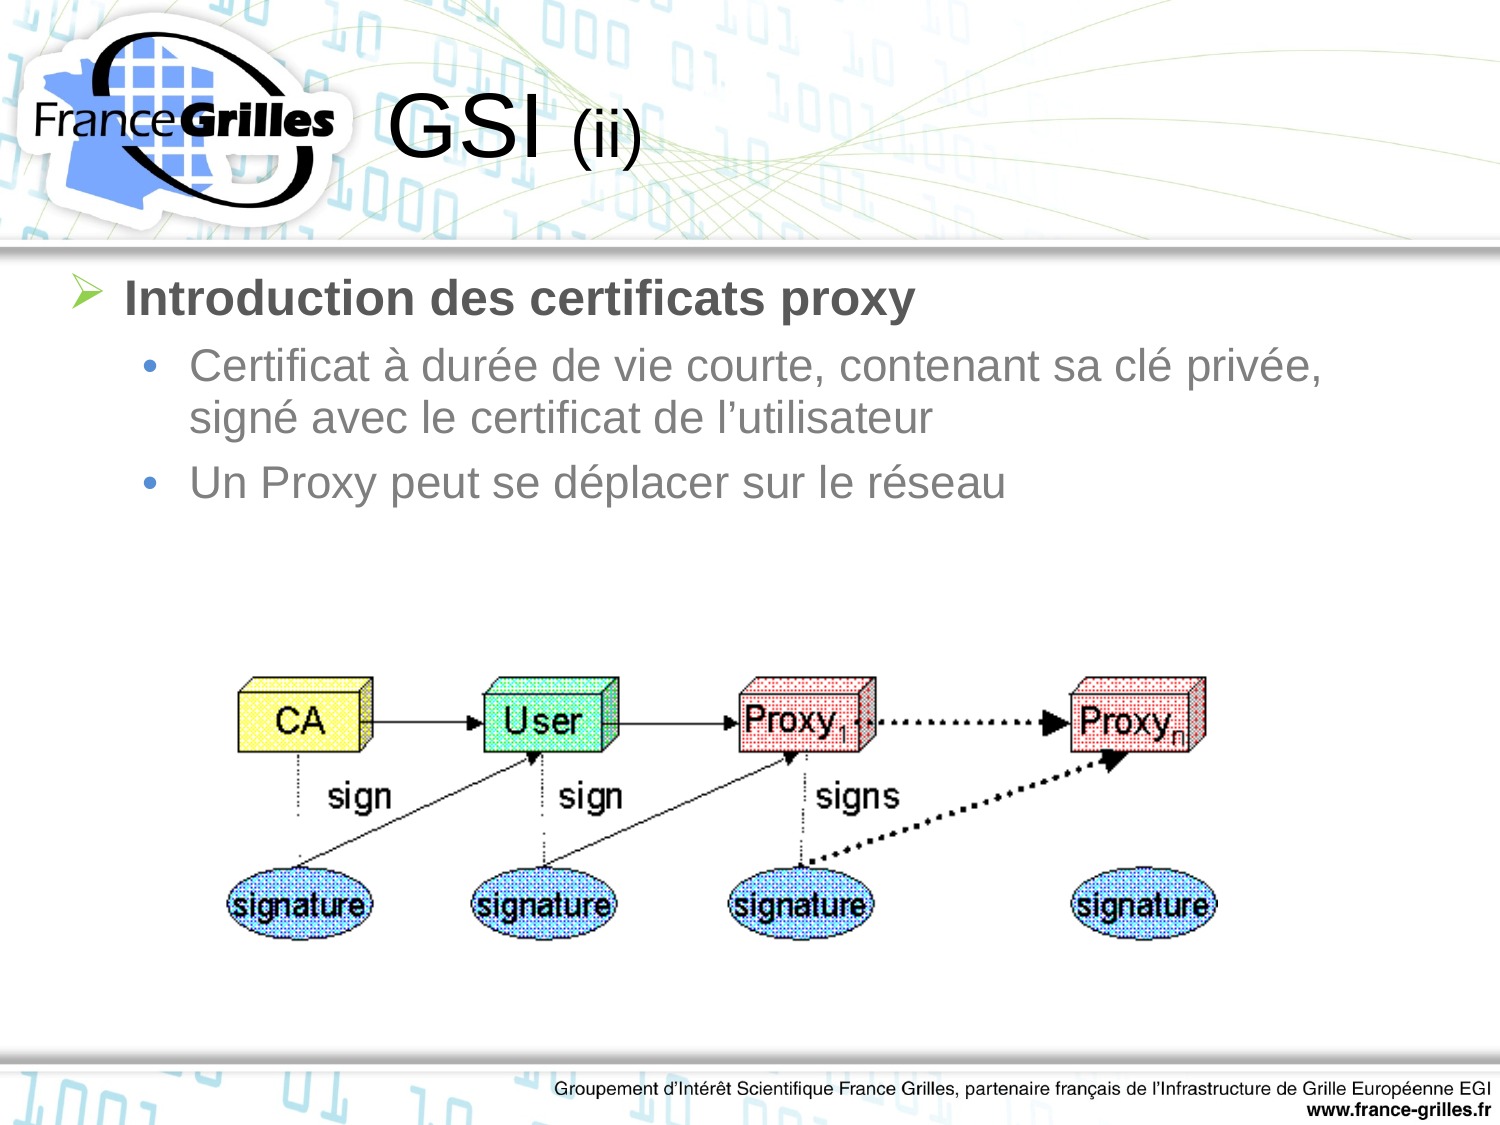

# GSI (ii)
Introduction des certificats proxy
Certificat à durée de vie courte, contenant sa clé privée, signé avec le certificat de l’utilisateur
Un Proxy peut se déplacer sur le réseau